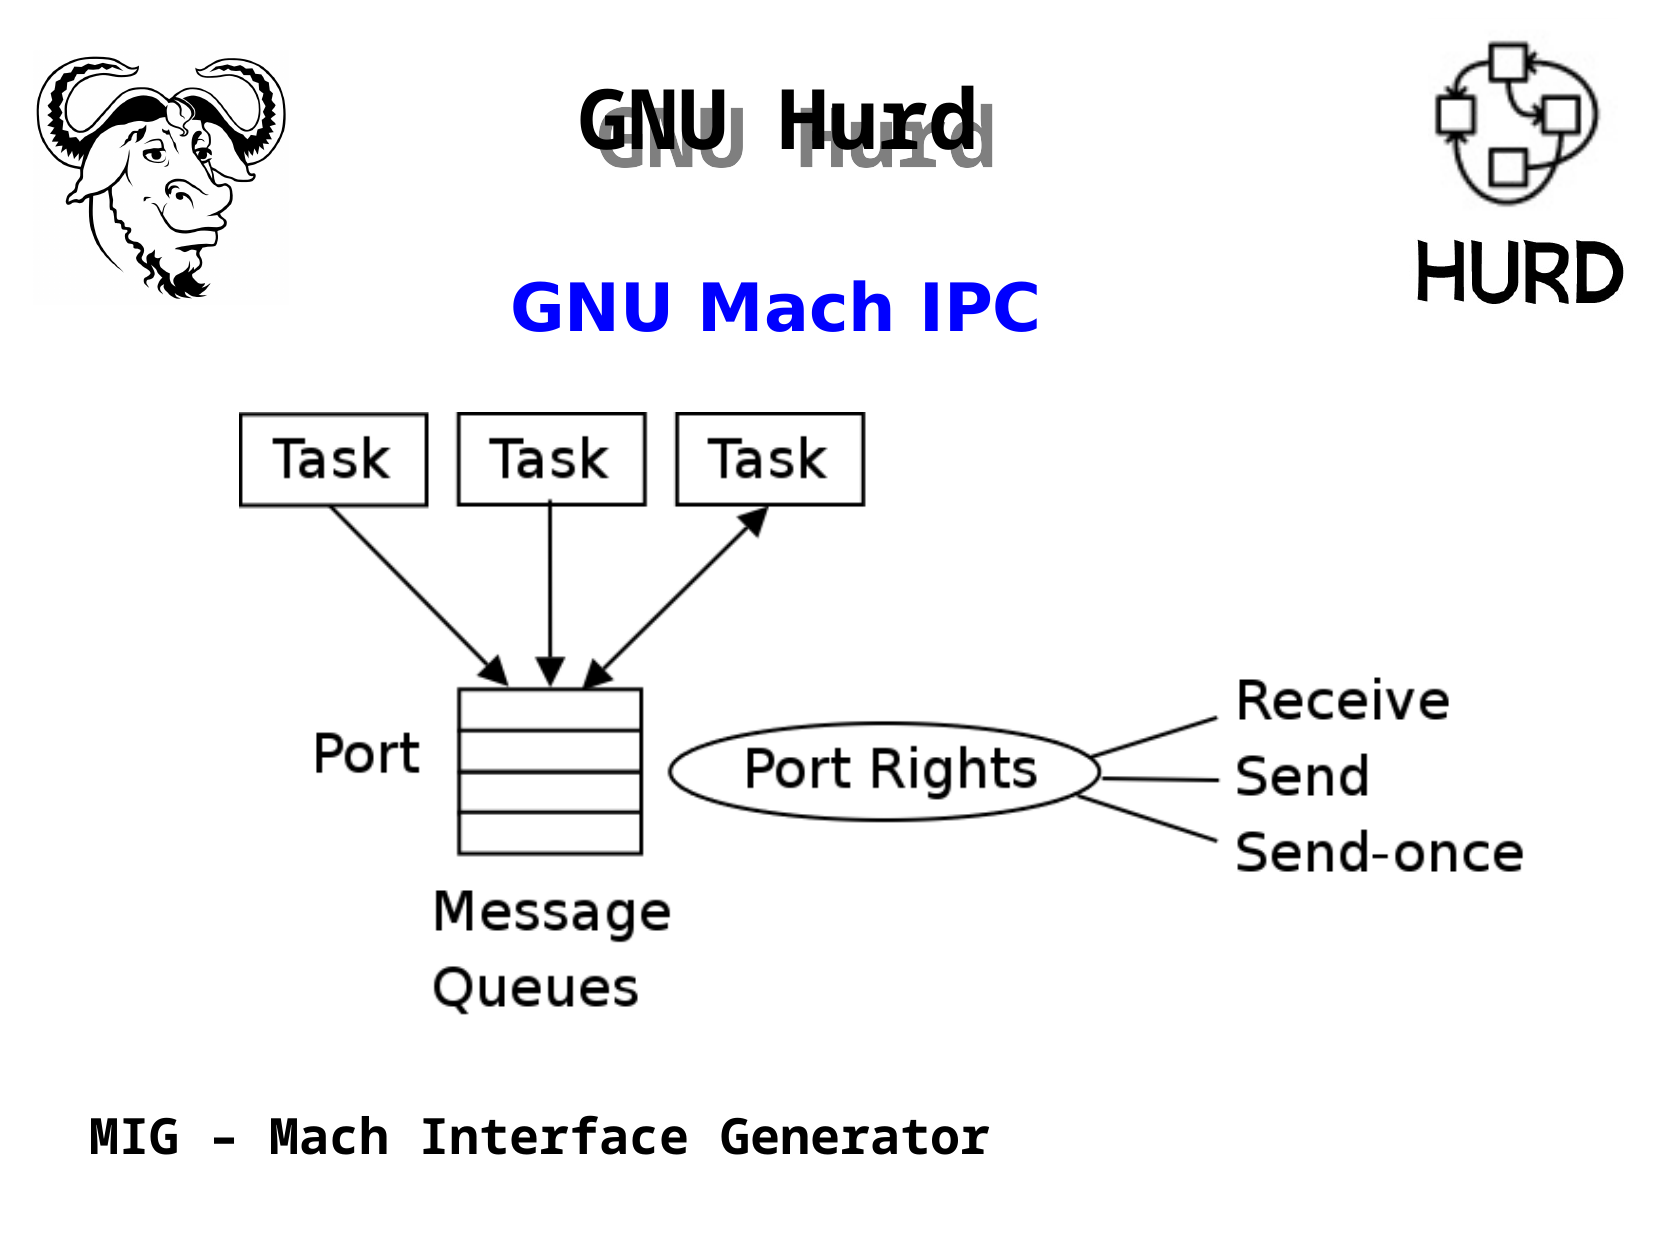

GNU Hurd
GNU Mach IPC
MIG – Mach Interface Generator